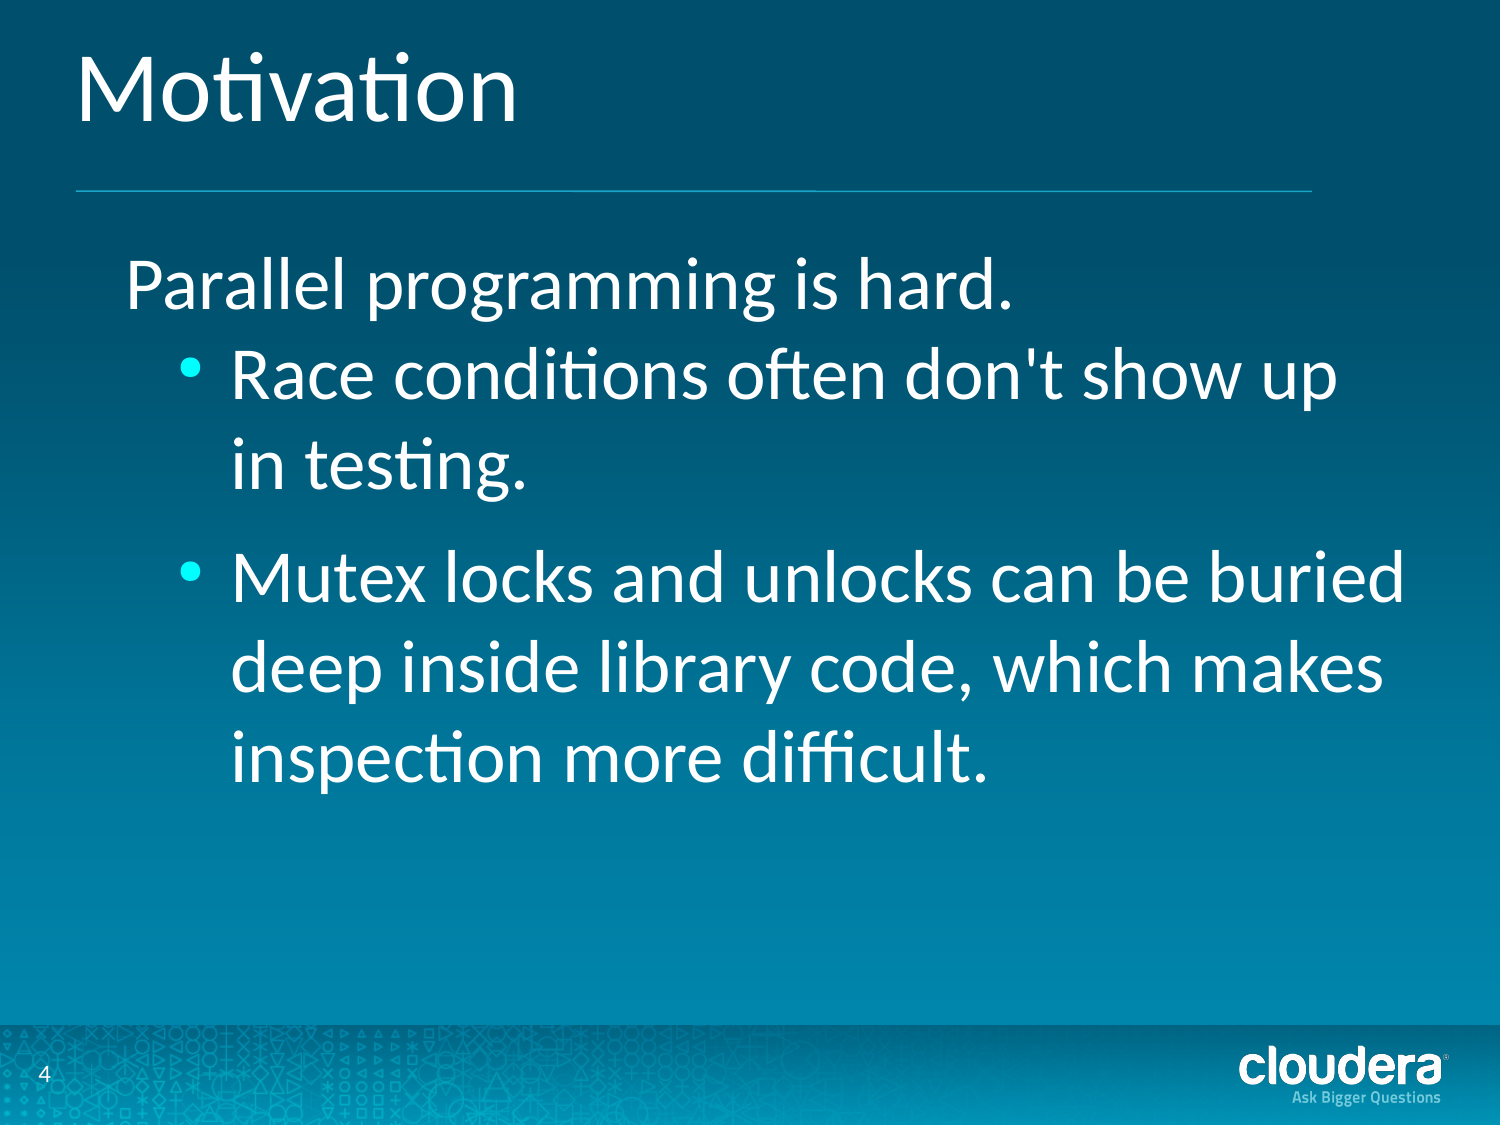

# Motivation
Parallel programming is hard.
Race conditions often don't show up in testing.
Mutex locks and unlocks can be buried deep inside library code, which makes inspection more difficult.